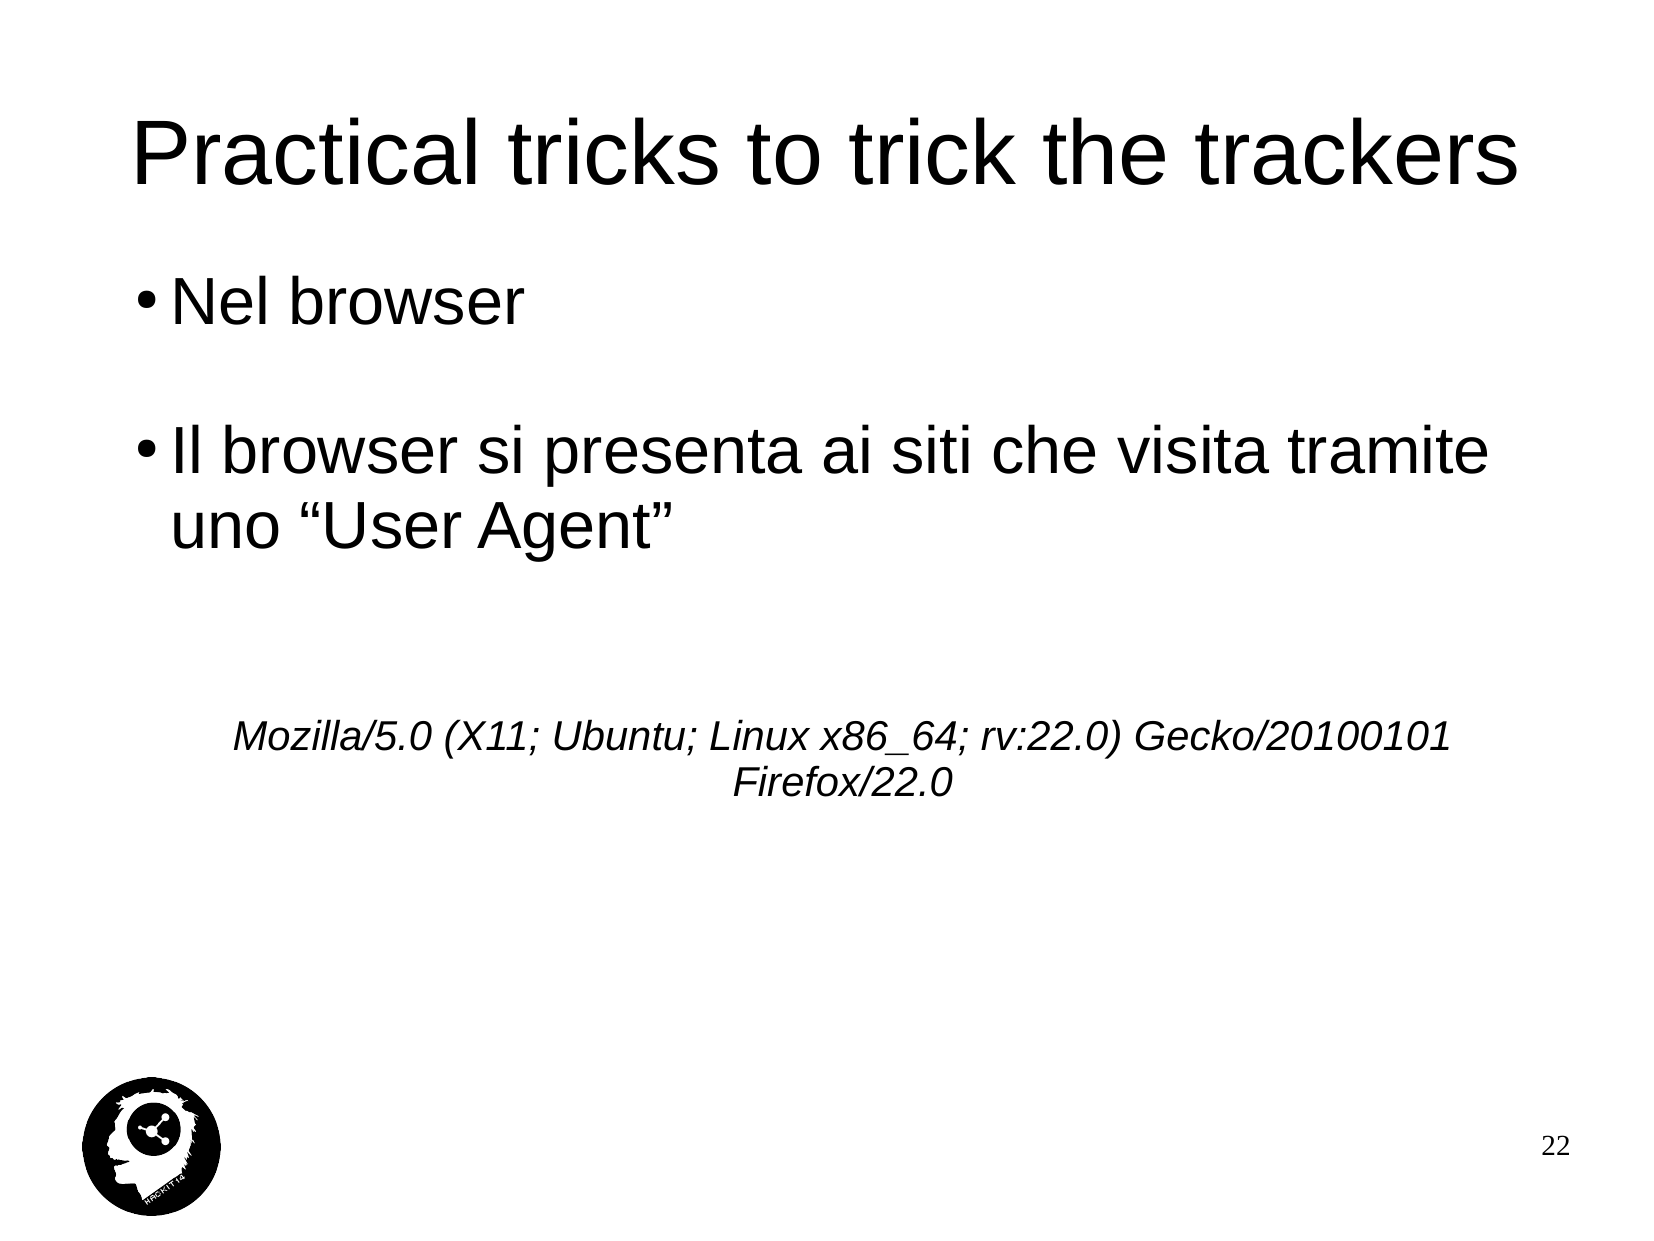

# Practical tricks to trick the trackers
Nel browser
Il browser si presenta ai siti che visita tramite uno “User Agent”
Mozilla/5.0 (X11; Ubuntu; Linux x86_64; rv:22.0) Gecko/20100101 Firefox/22.0
22